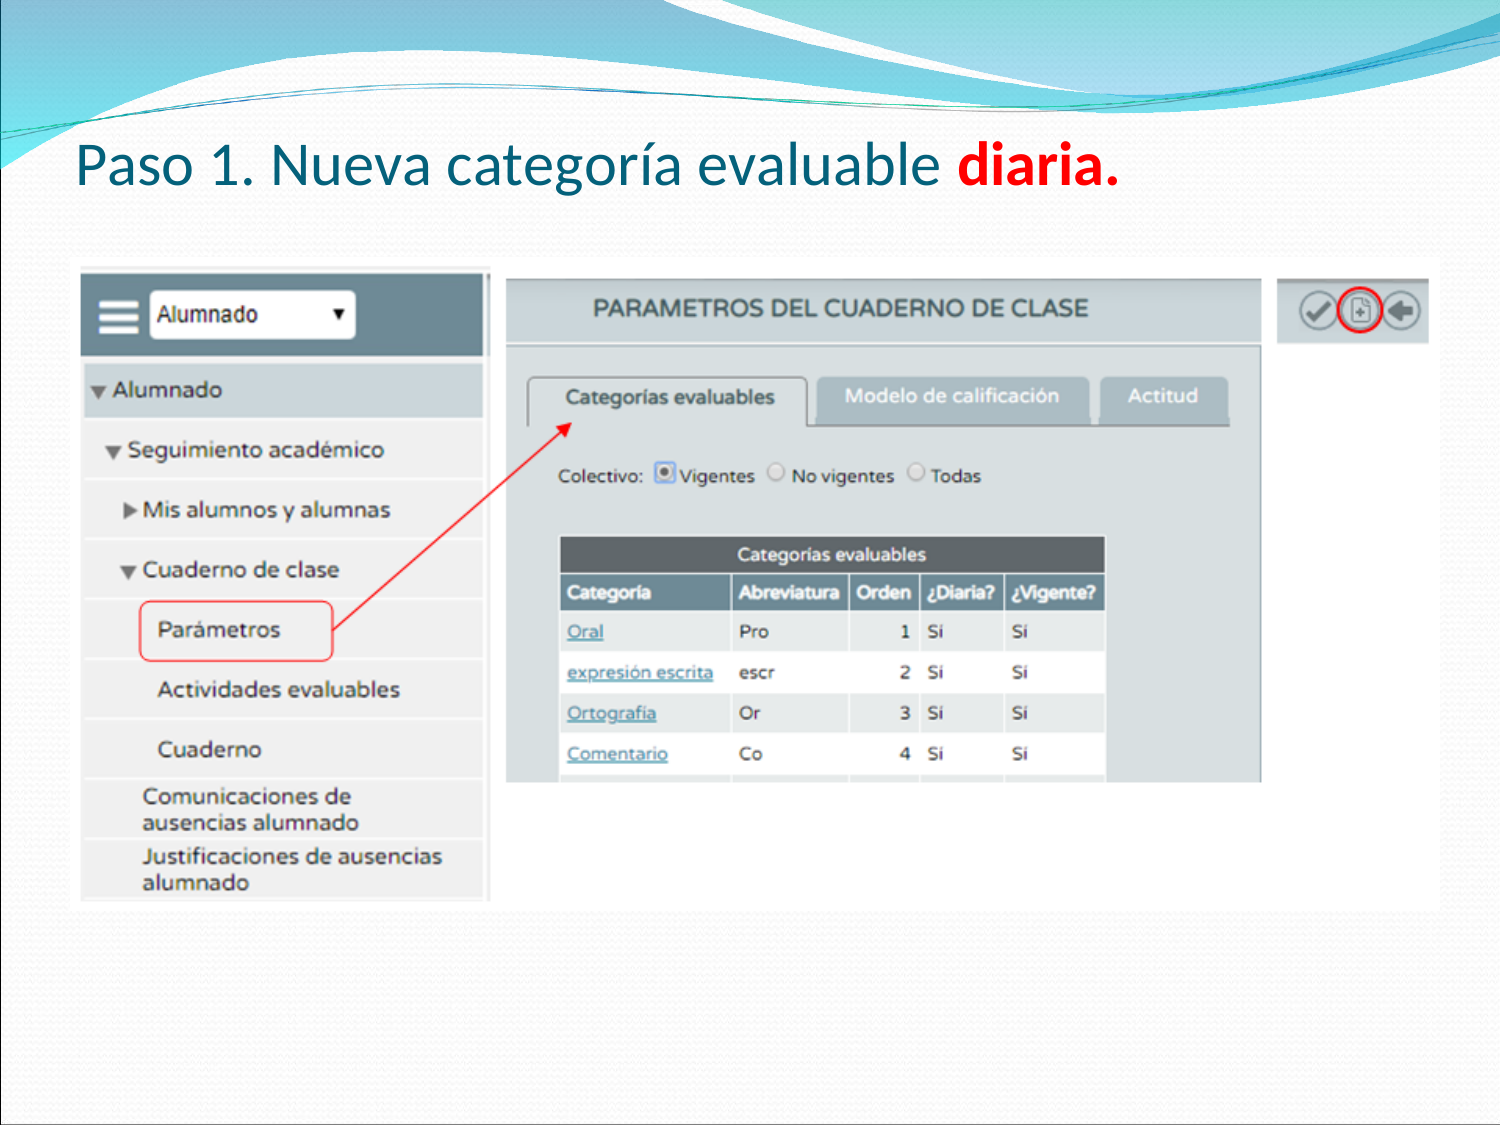

# Paso 1. Nueva categoría evaluable diaria.